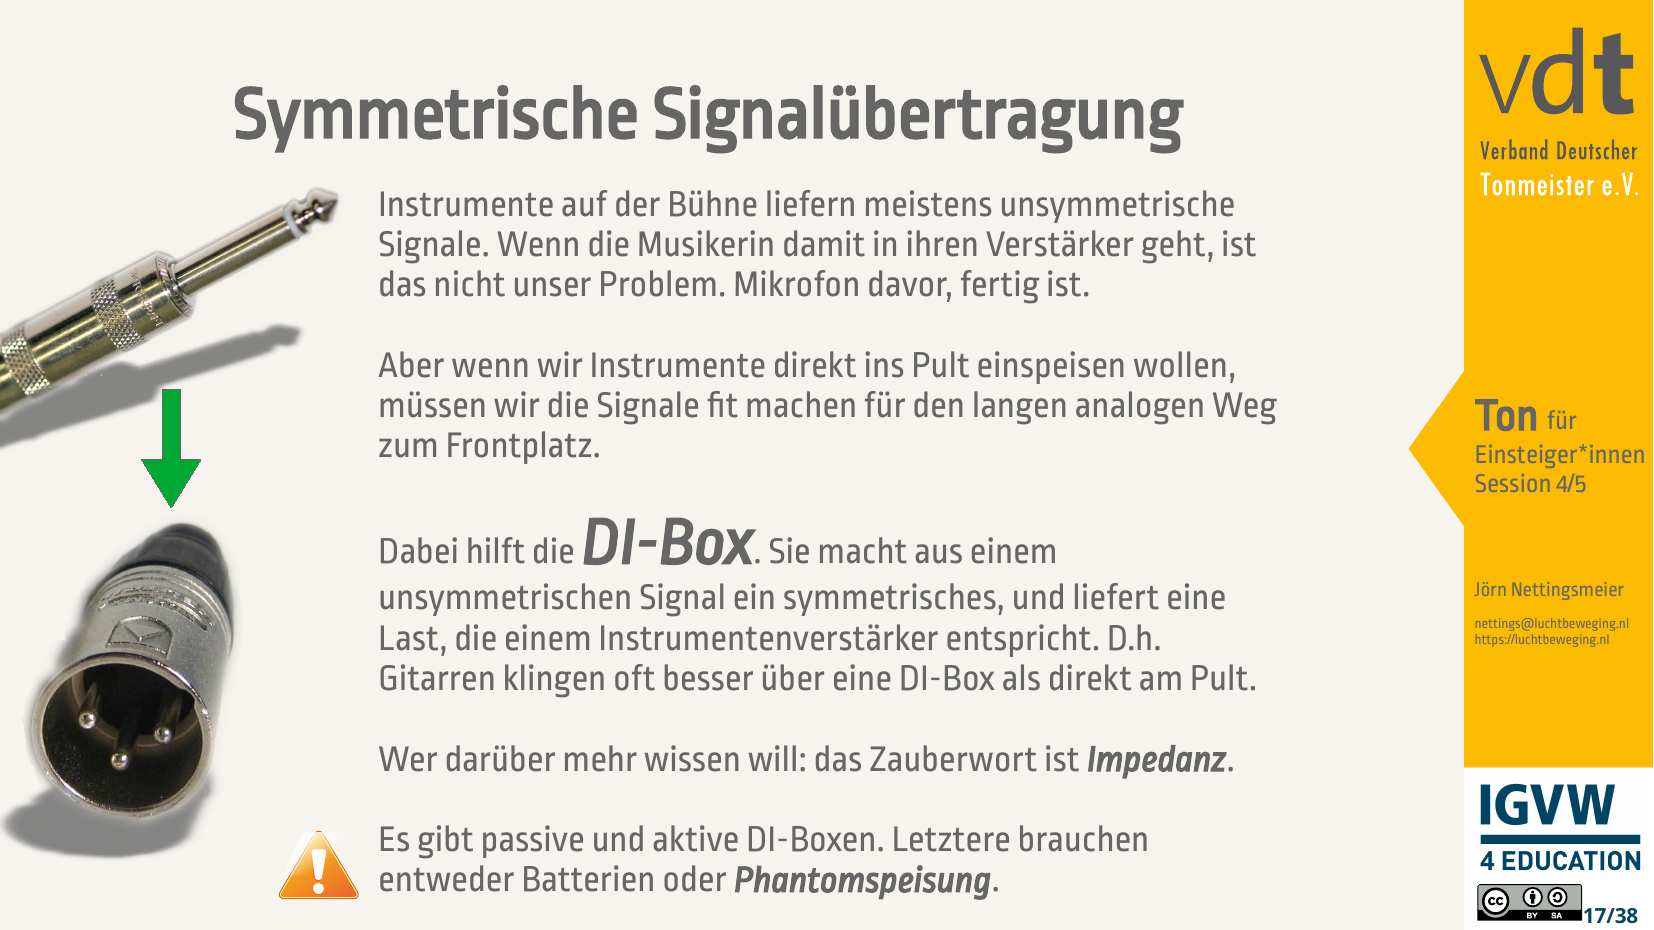

# Symmetrische Signalübertragung
Instrumente auf der Bühne liefern meistens unsymmetrische Signale. Wenn die Musikerin damit in ihren Verstärker geht, ist das nicht unser Problem. Mikrofon davor, fertig ist.
Aber wenn wir Instrumente direkt ins Pult einspeisen wollen, müssen wir die Signale fit machen für den langen analogen Weg zum Frontplatz.
Dabei hilft die DI-Box. Sie macht aus einem unsymmetrischen Signal ein symmetrisches, und liefert eine Last, die einem Instrumentenverstärker entspricht. D.h. Gitarren klingen oft besser über eine DI-Box als direkt am Pult.
Wer darüber mehr wissen will: das Zauberwort ist Impedanz.
Es gibt passive und aktive DI-Boxen. Letztere brauchen entweder Batterien oder Phantomspeisung.